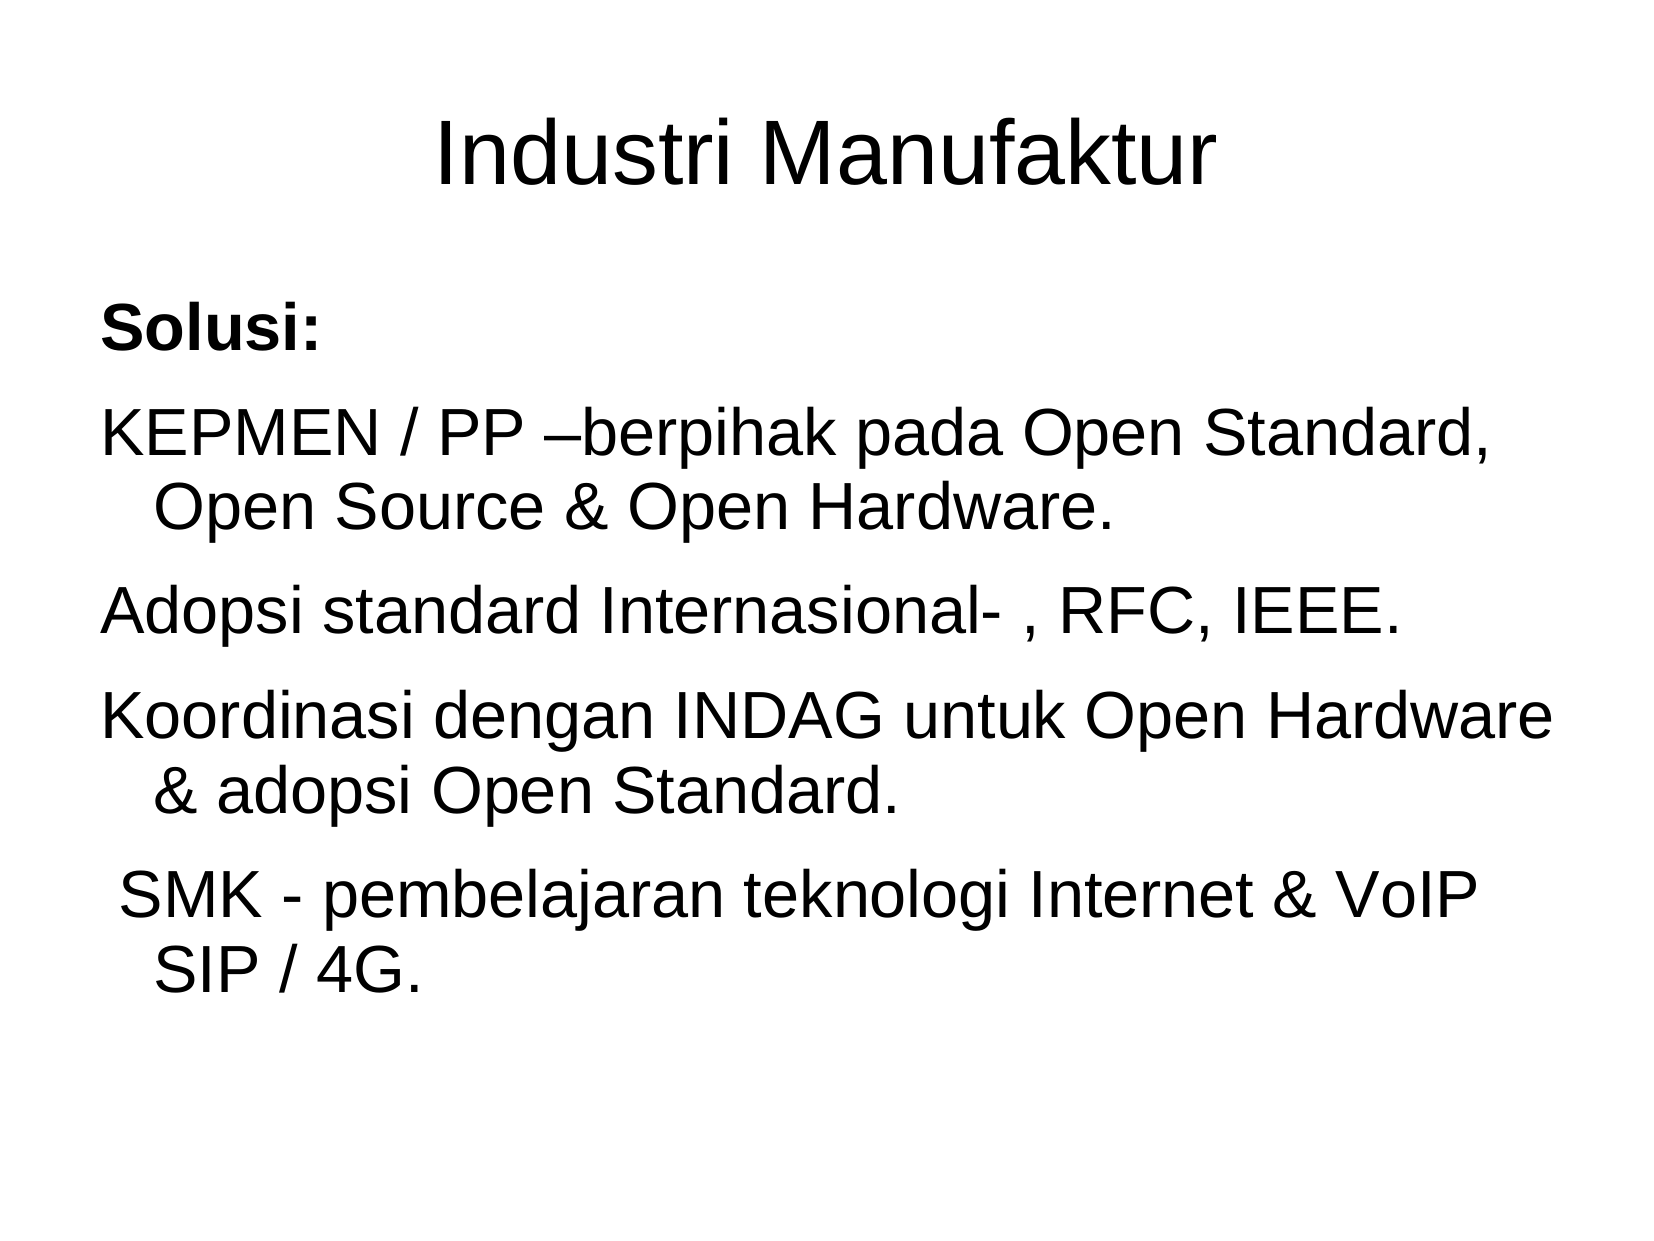

# Industri Manufaktur
Solusi:
KEPMEN / PP –berpihak pada Open Standard, Open Source & Open Hardware.
Adopsi standard Internasional- , RFC, IEEE.
Koordinasi dengan INDAG untuk Open Hardware & adopsi Open Standard.
 SMK - pembelajaran teknologi Internet & VoIP SIP / 4G.